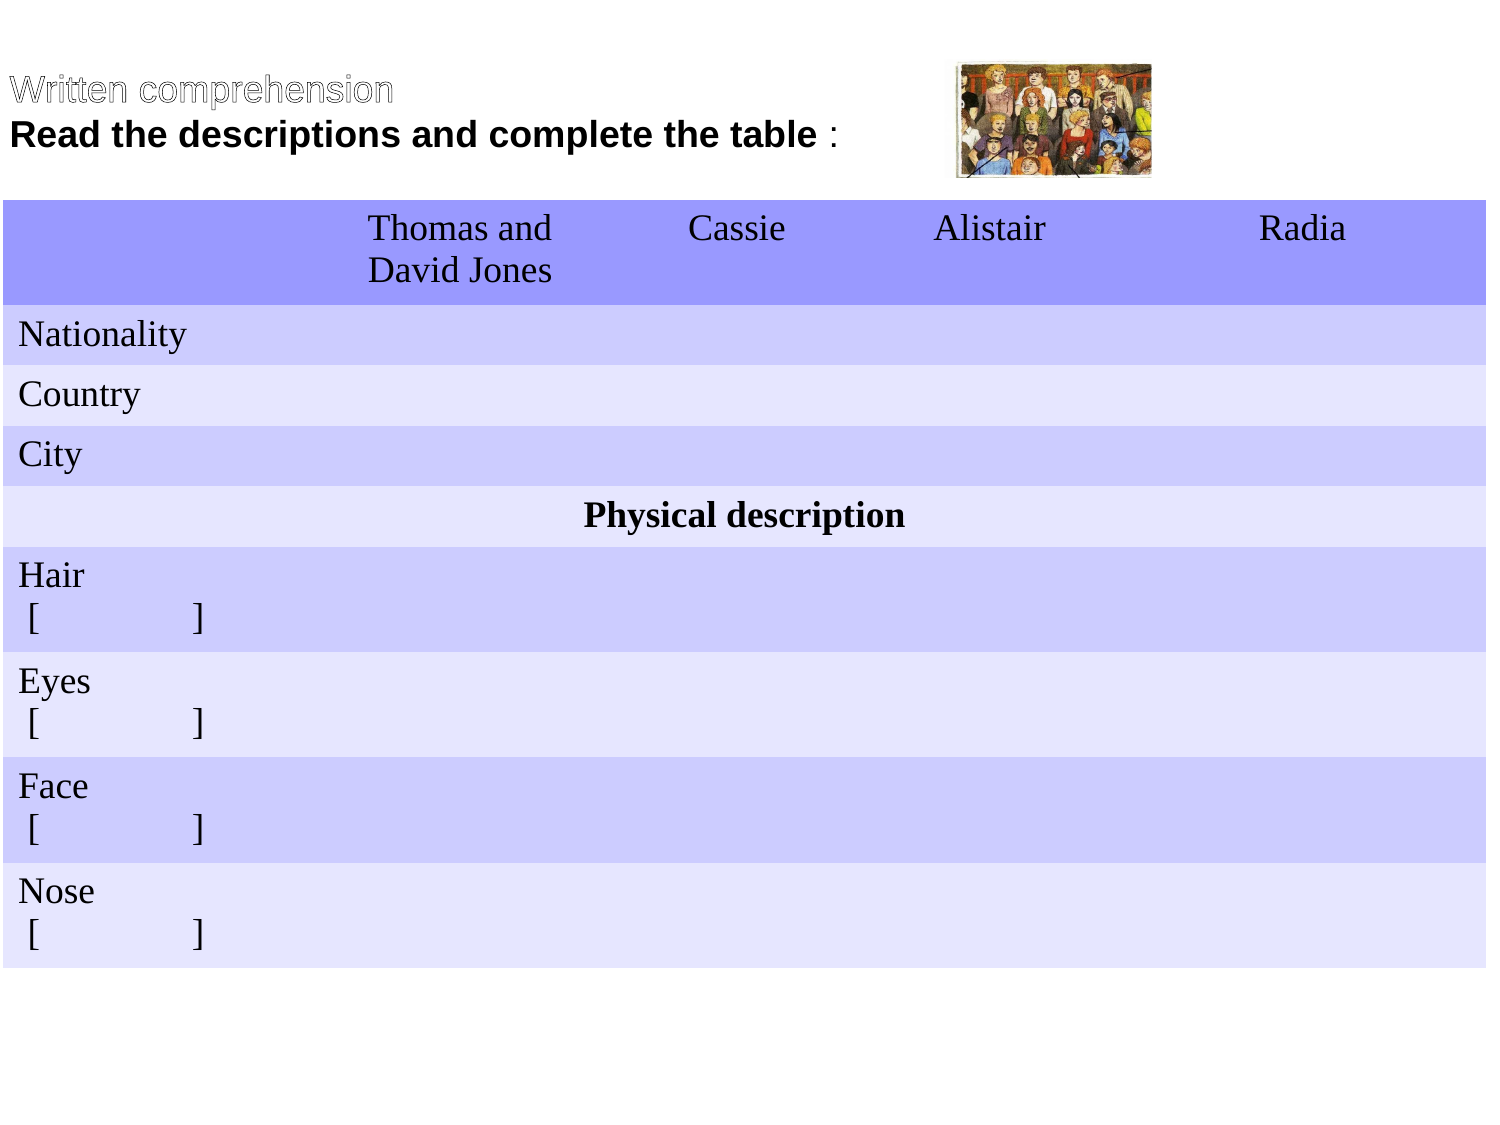

Written comprehension
Read the descriptions and complete the table :
| | Thomas and David Jones | Cassie | Alistair | Radia |
| --- | --- | --- | --- | --- |
| Nationality | | | | |
| Country | | | | |
| City | | | | |
| Physical description | | | | |
| Hair [ ] | | | | |
| Eyes [ ] | | | | |
| Face [ ] | | | | |
| Nose [ ] | | | | |
Tableau proposé par Nathalie Lamy – liste enjoy